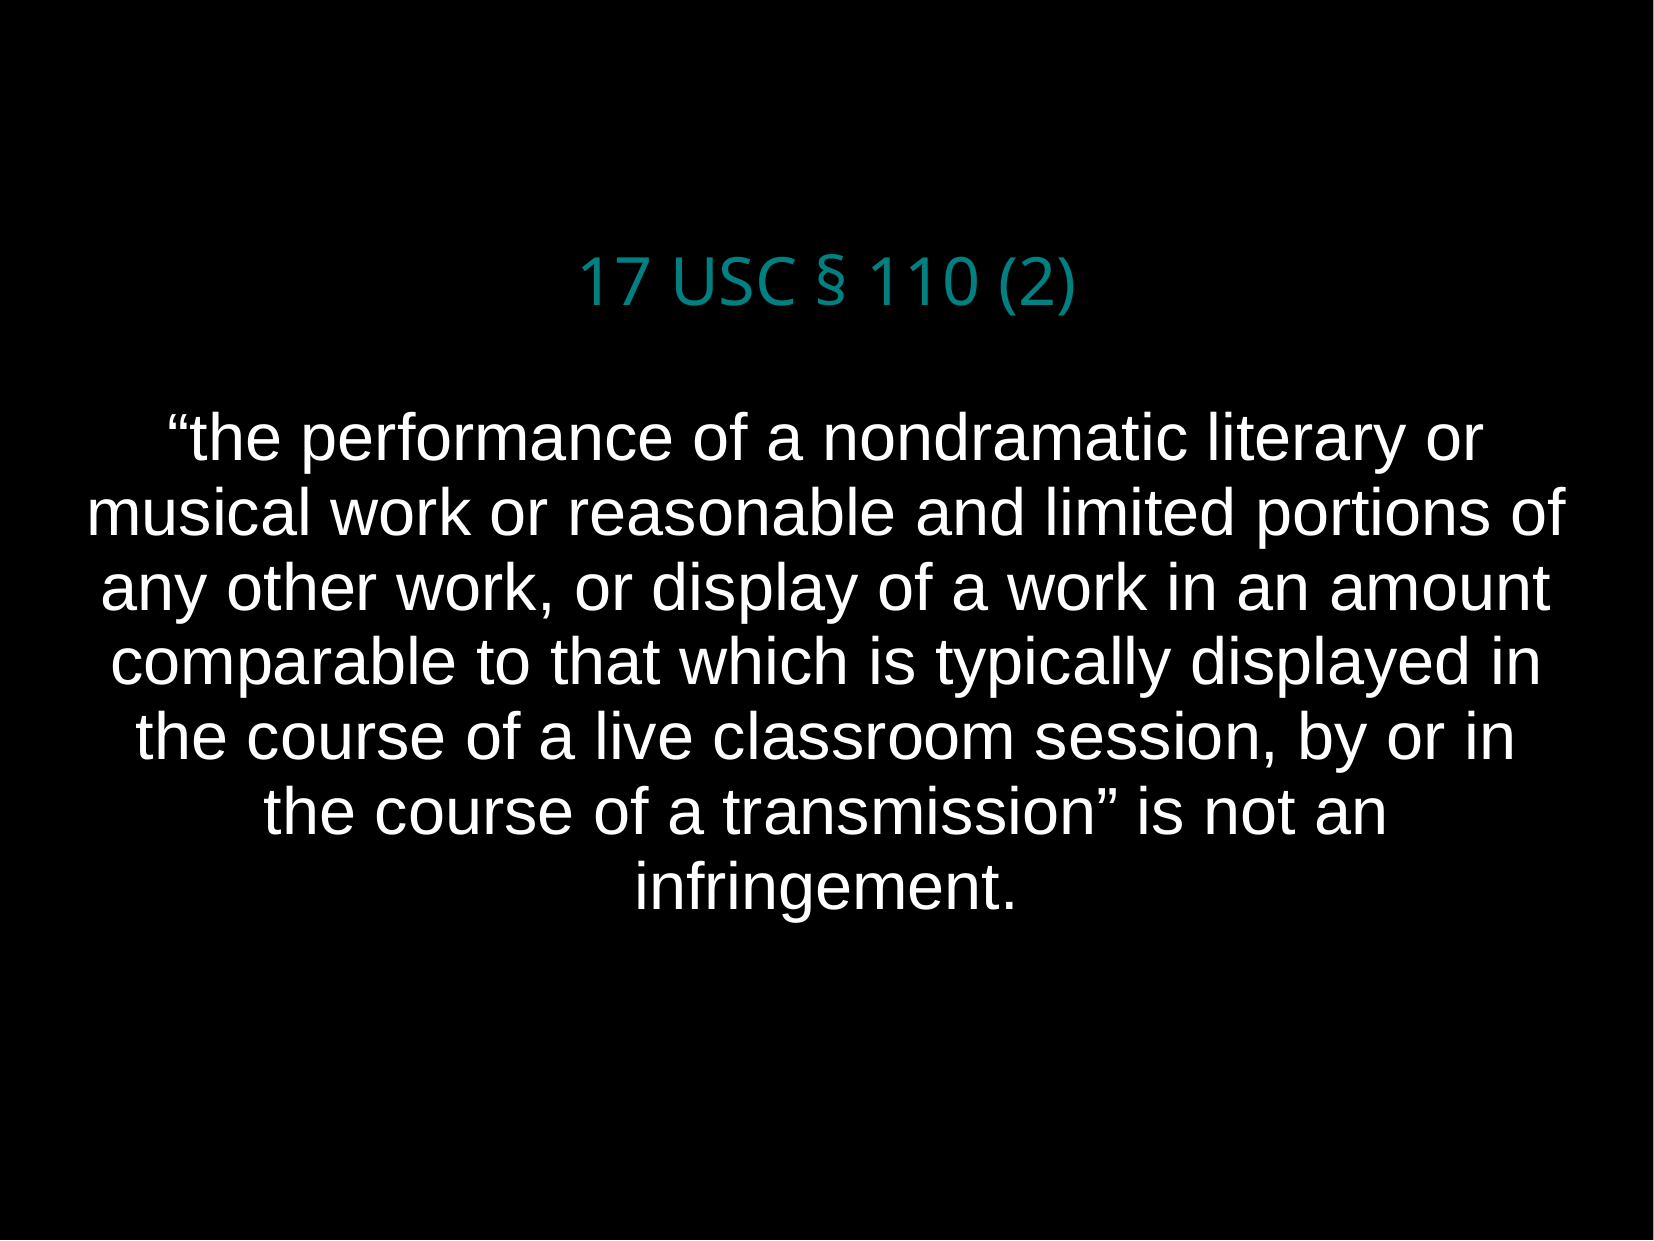

# 17 USC § 110 (2)
“the performance of a nondramatic literary or musical work or reasonable and limited portions of any other work, or display of a work in an amount comparable to that which is typically displayed in the course of a live classroom session, by or in the course of a transmission” is not an infringement.